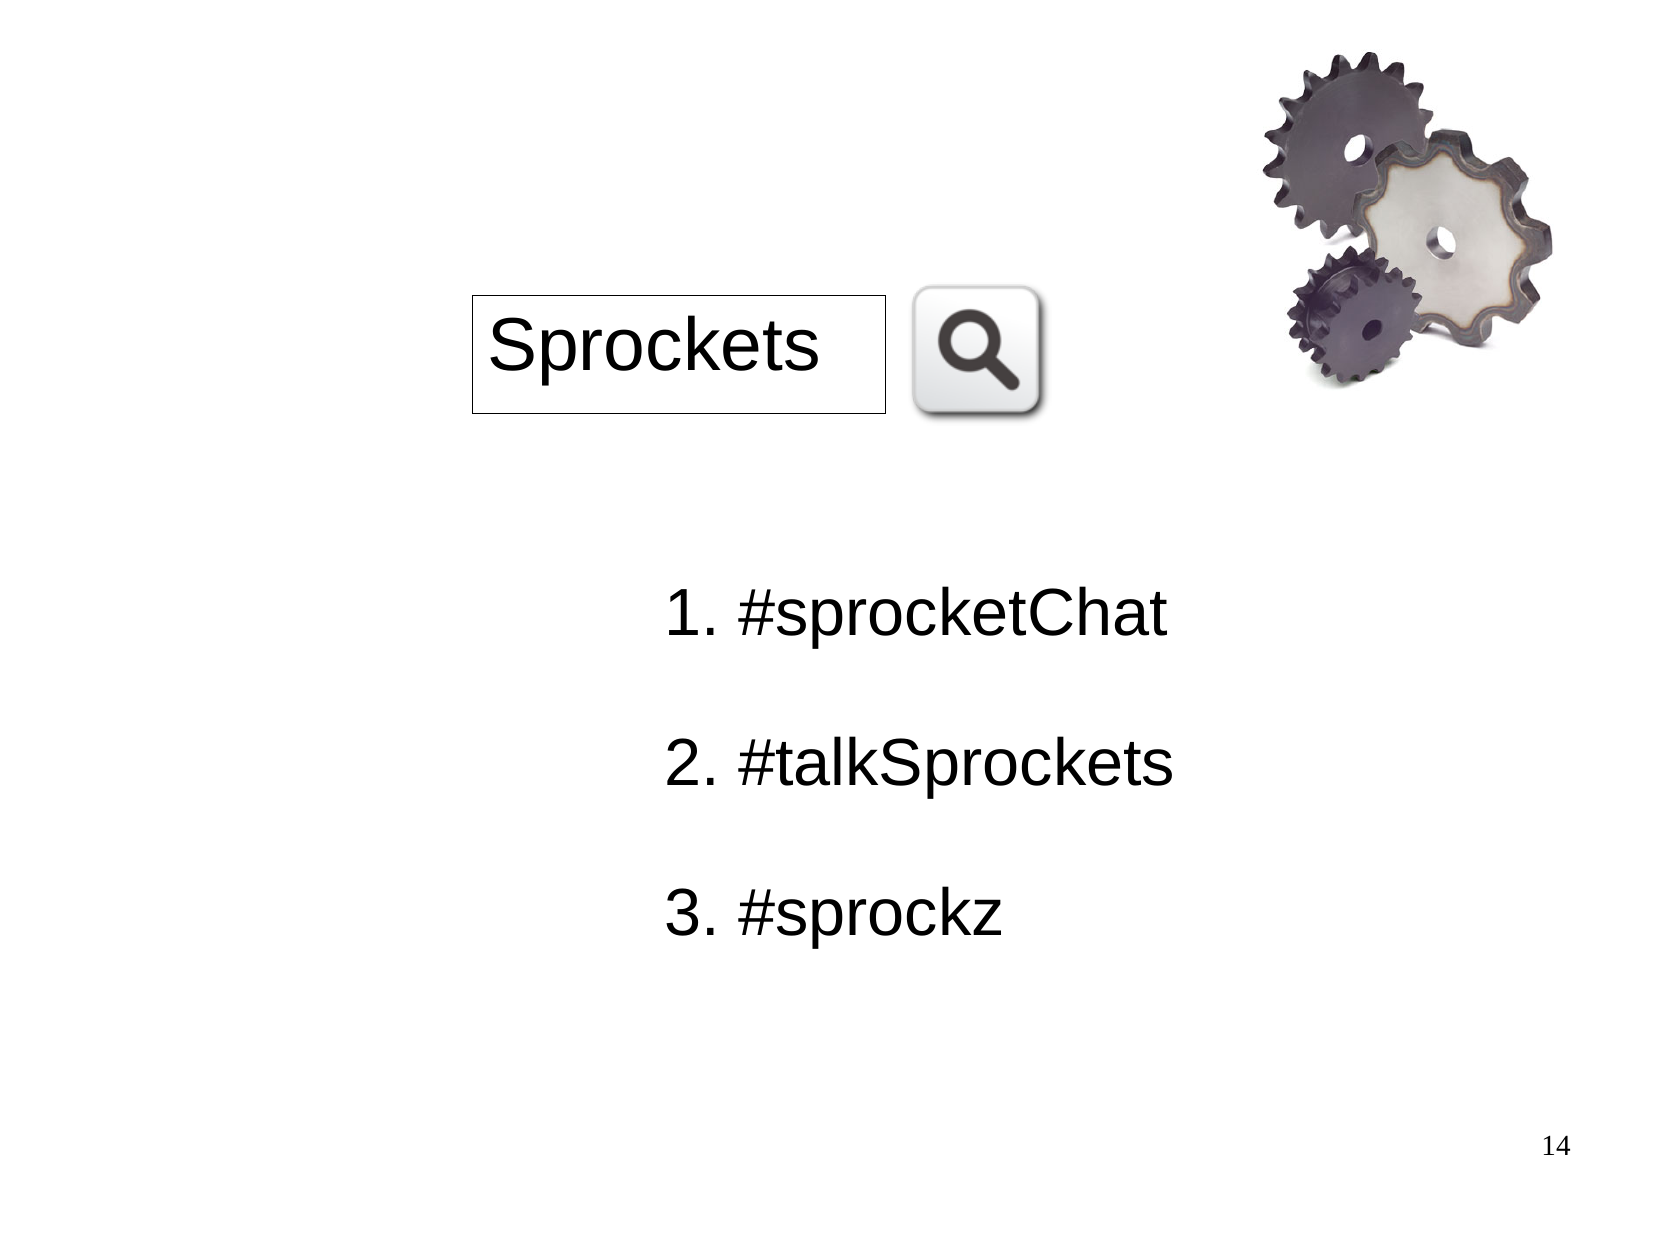

Sprockets
1. #sprocketChat
2. #talkSprockets
3. #sprockz
14